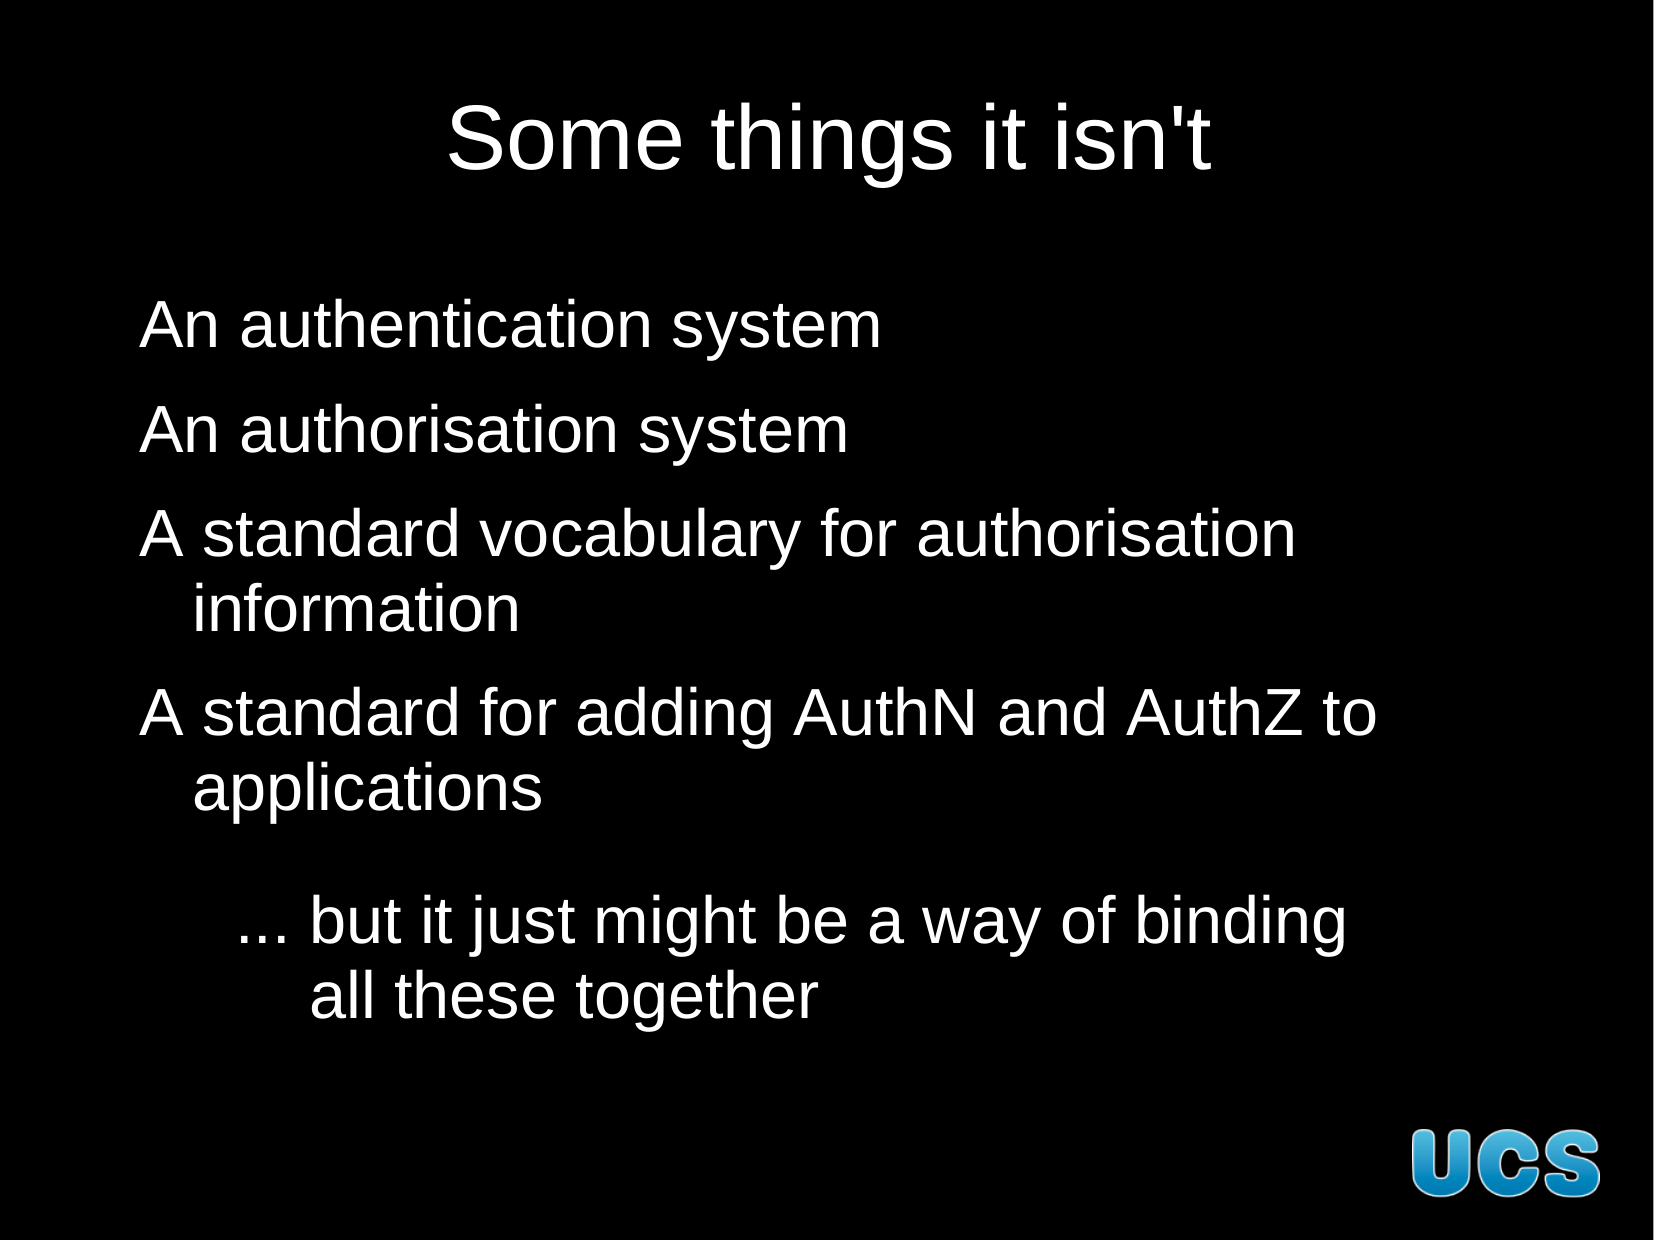

# Some things it isn't
An authentication system
An authorisation system
A standard vocabulary for authorisation information
A standard for adding AuthN and AuthZ to applications
... but it just might be a way of binding
 all these together